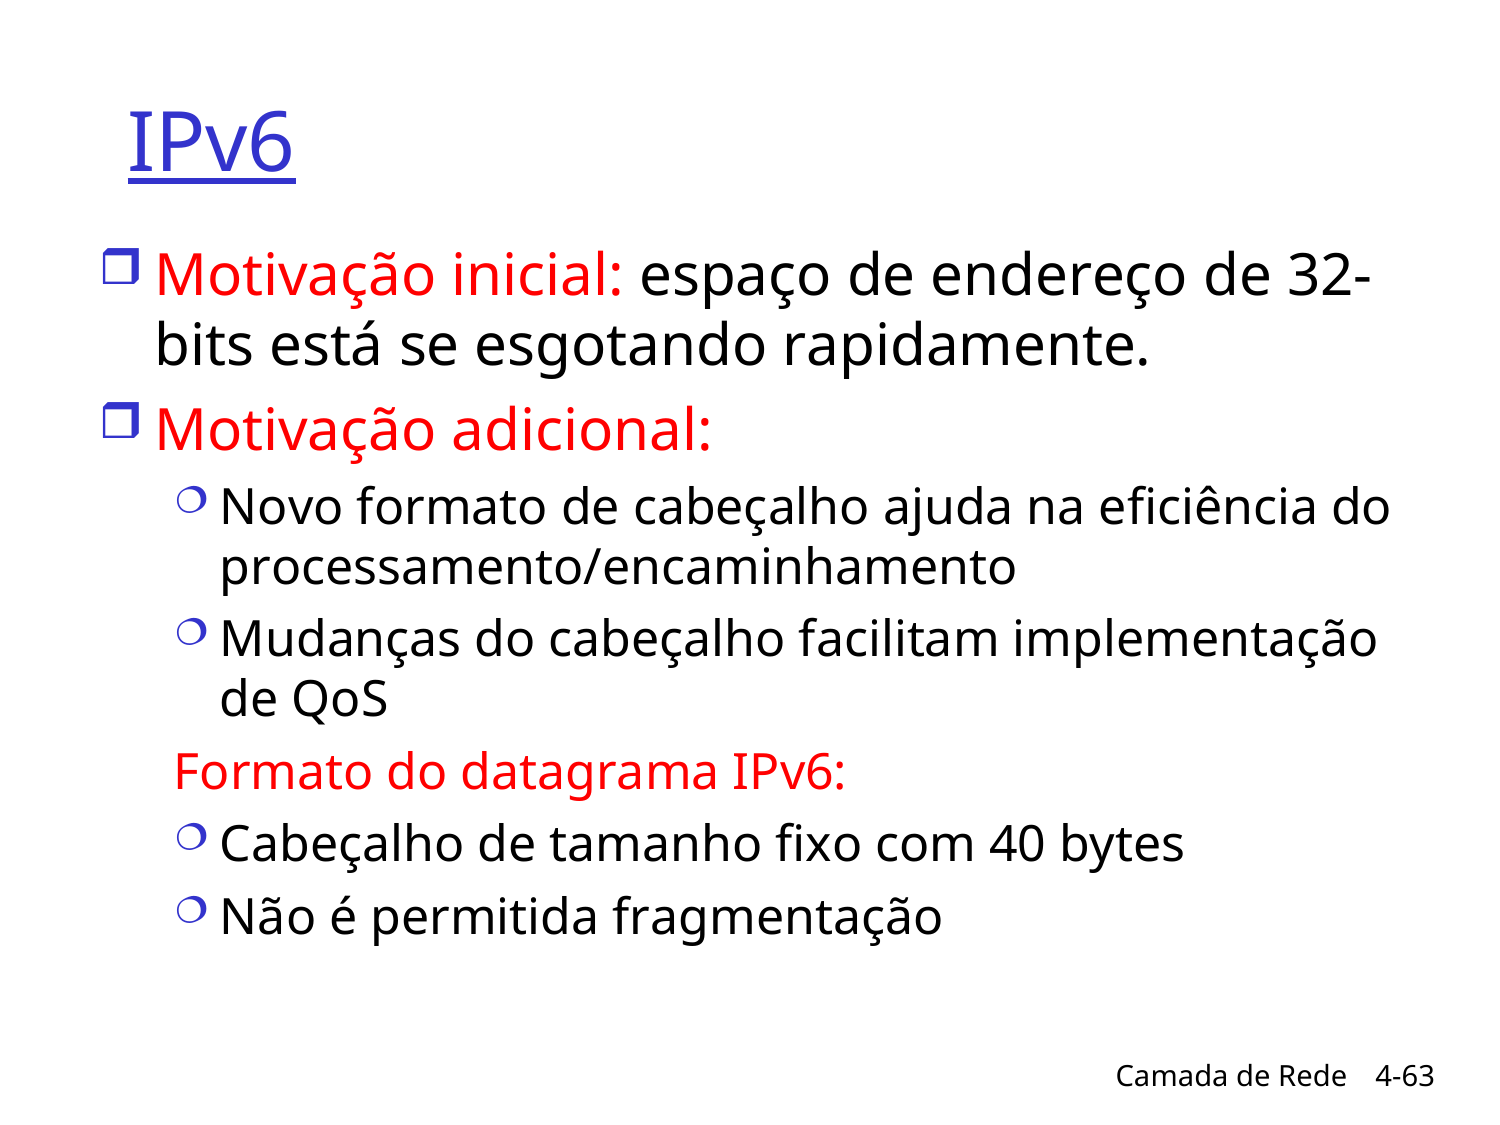

IPv6
Motivação inicial: espaço de endereço de 32-bits está se esgotando rapidamente.
Motivação adicional:
Novo formato de cabeçalho ajuda na eficiência do processamento/encaminhamento
Mudanças do cabeçalho facilitam implementação de QoS
Formato do datagrama IPv6:
Cabeçalho de tamanho fixo com 40 bytes
Não é permitida fragmentação
Camada de Rede